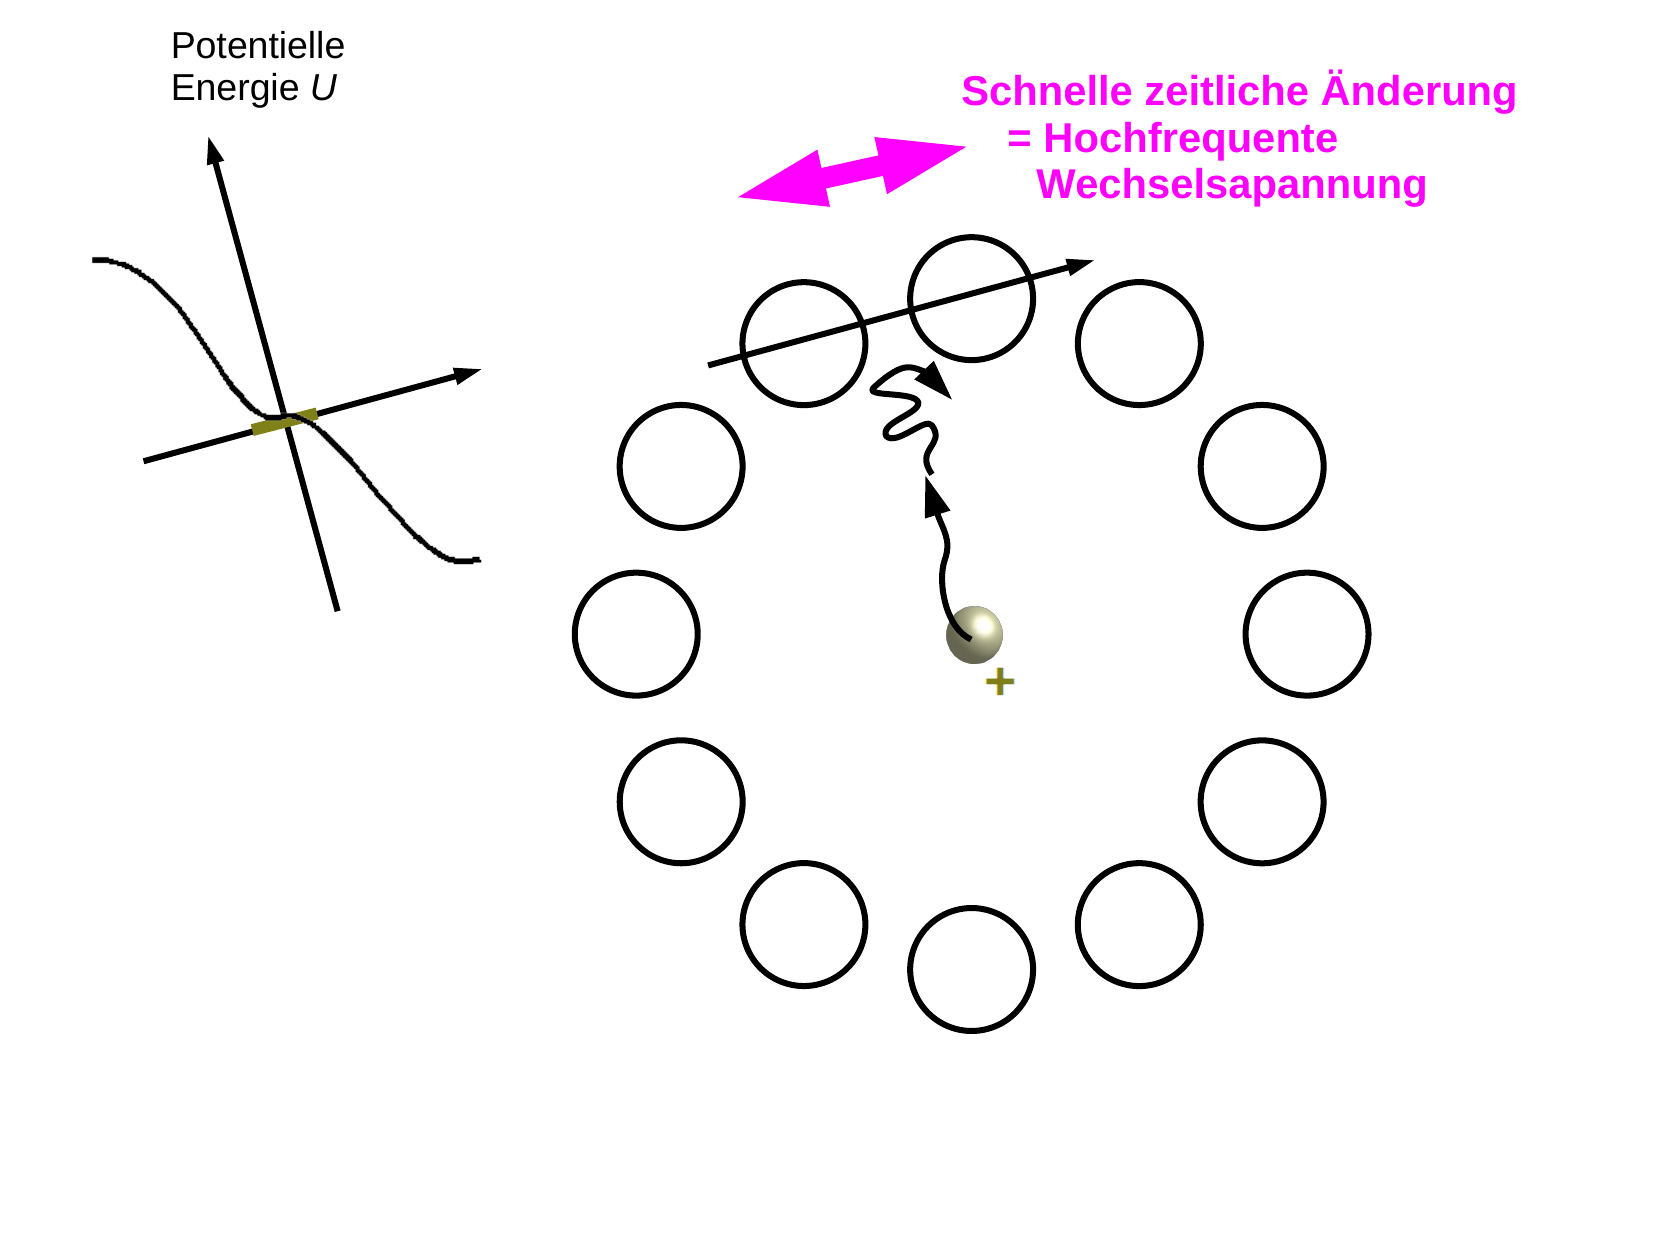

Potentielle
Energie U
Schnelle zeitliche Änderung
 = Hochfrequente
	Wechselsapannung